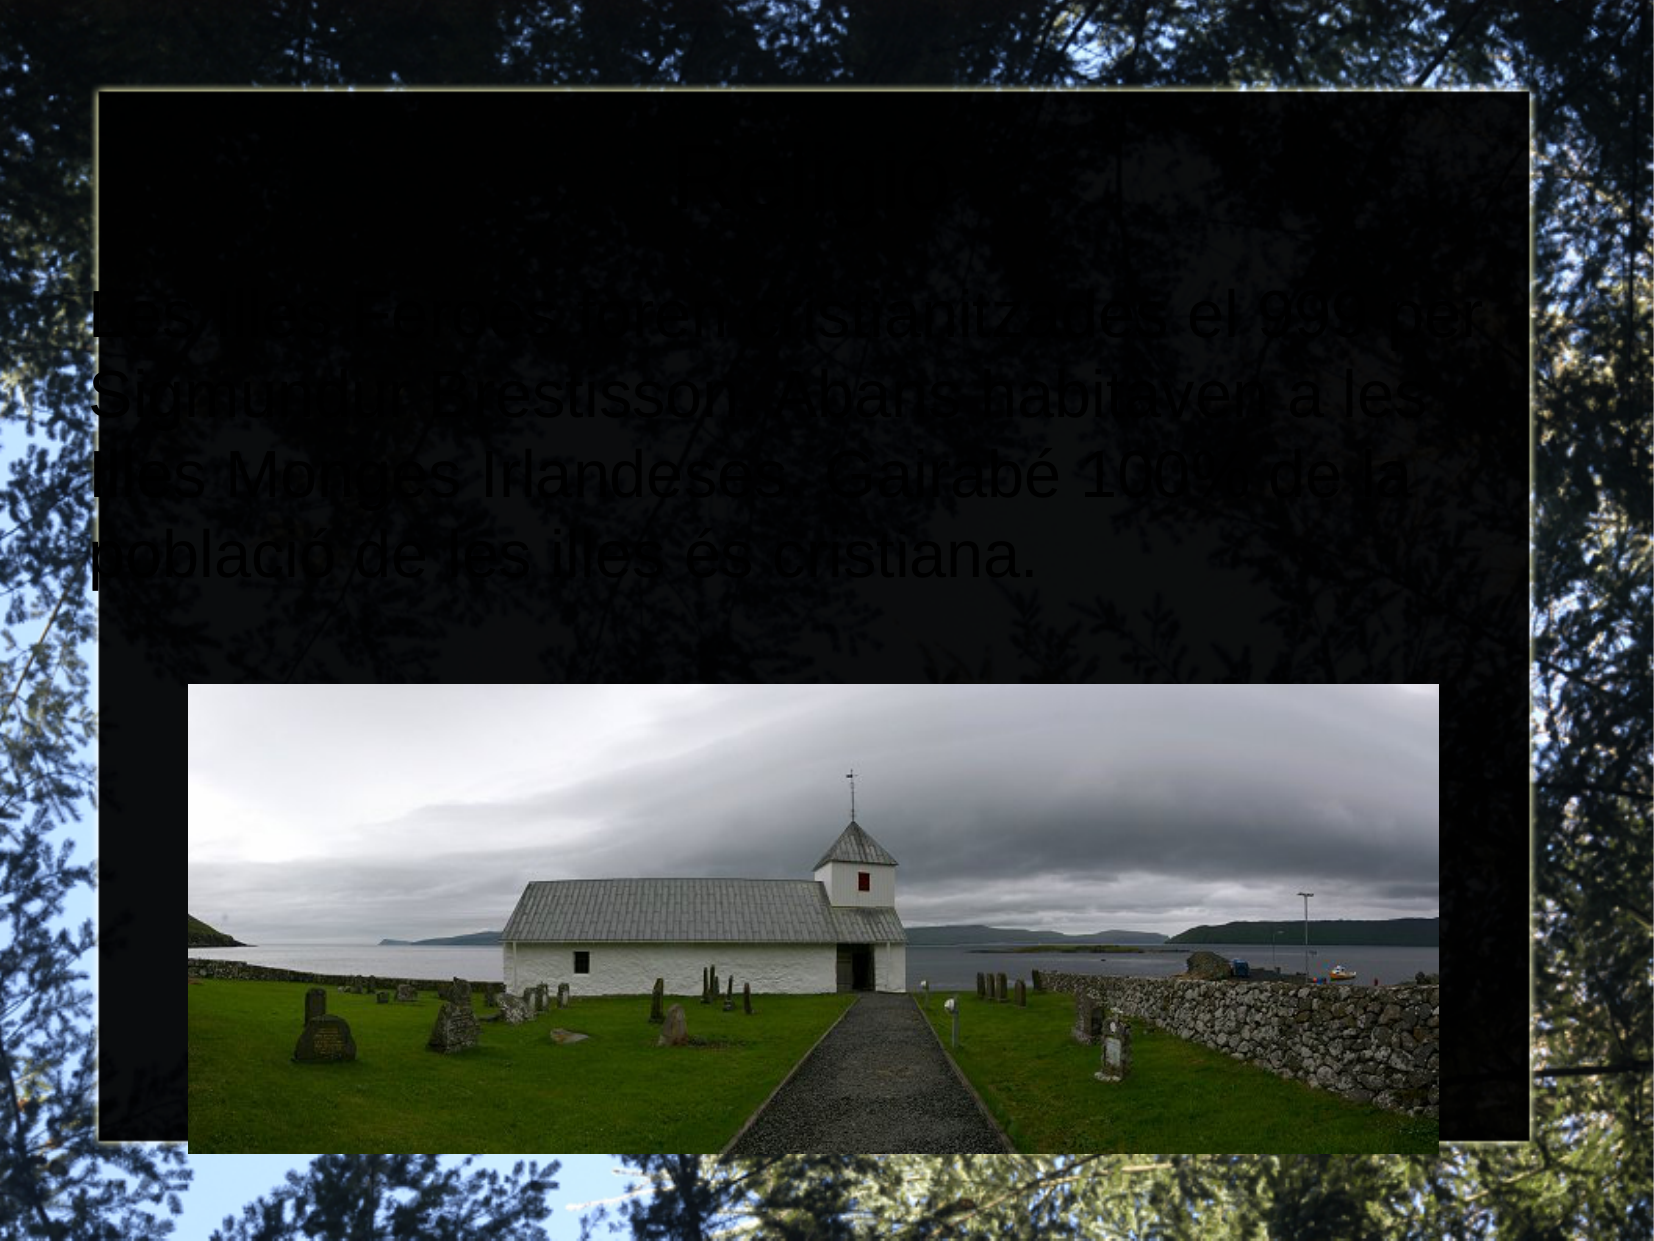

# Religió
Les Illes Feroes foren cristianitzades el 999 per Sigmundur Brestisson. Abans habitaven a les Illes Monges Irlandeses. Gairabé 100% de la població de les illes és cristiana.